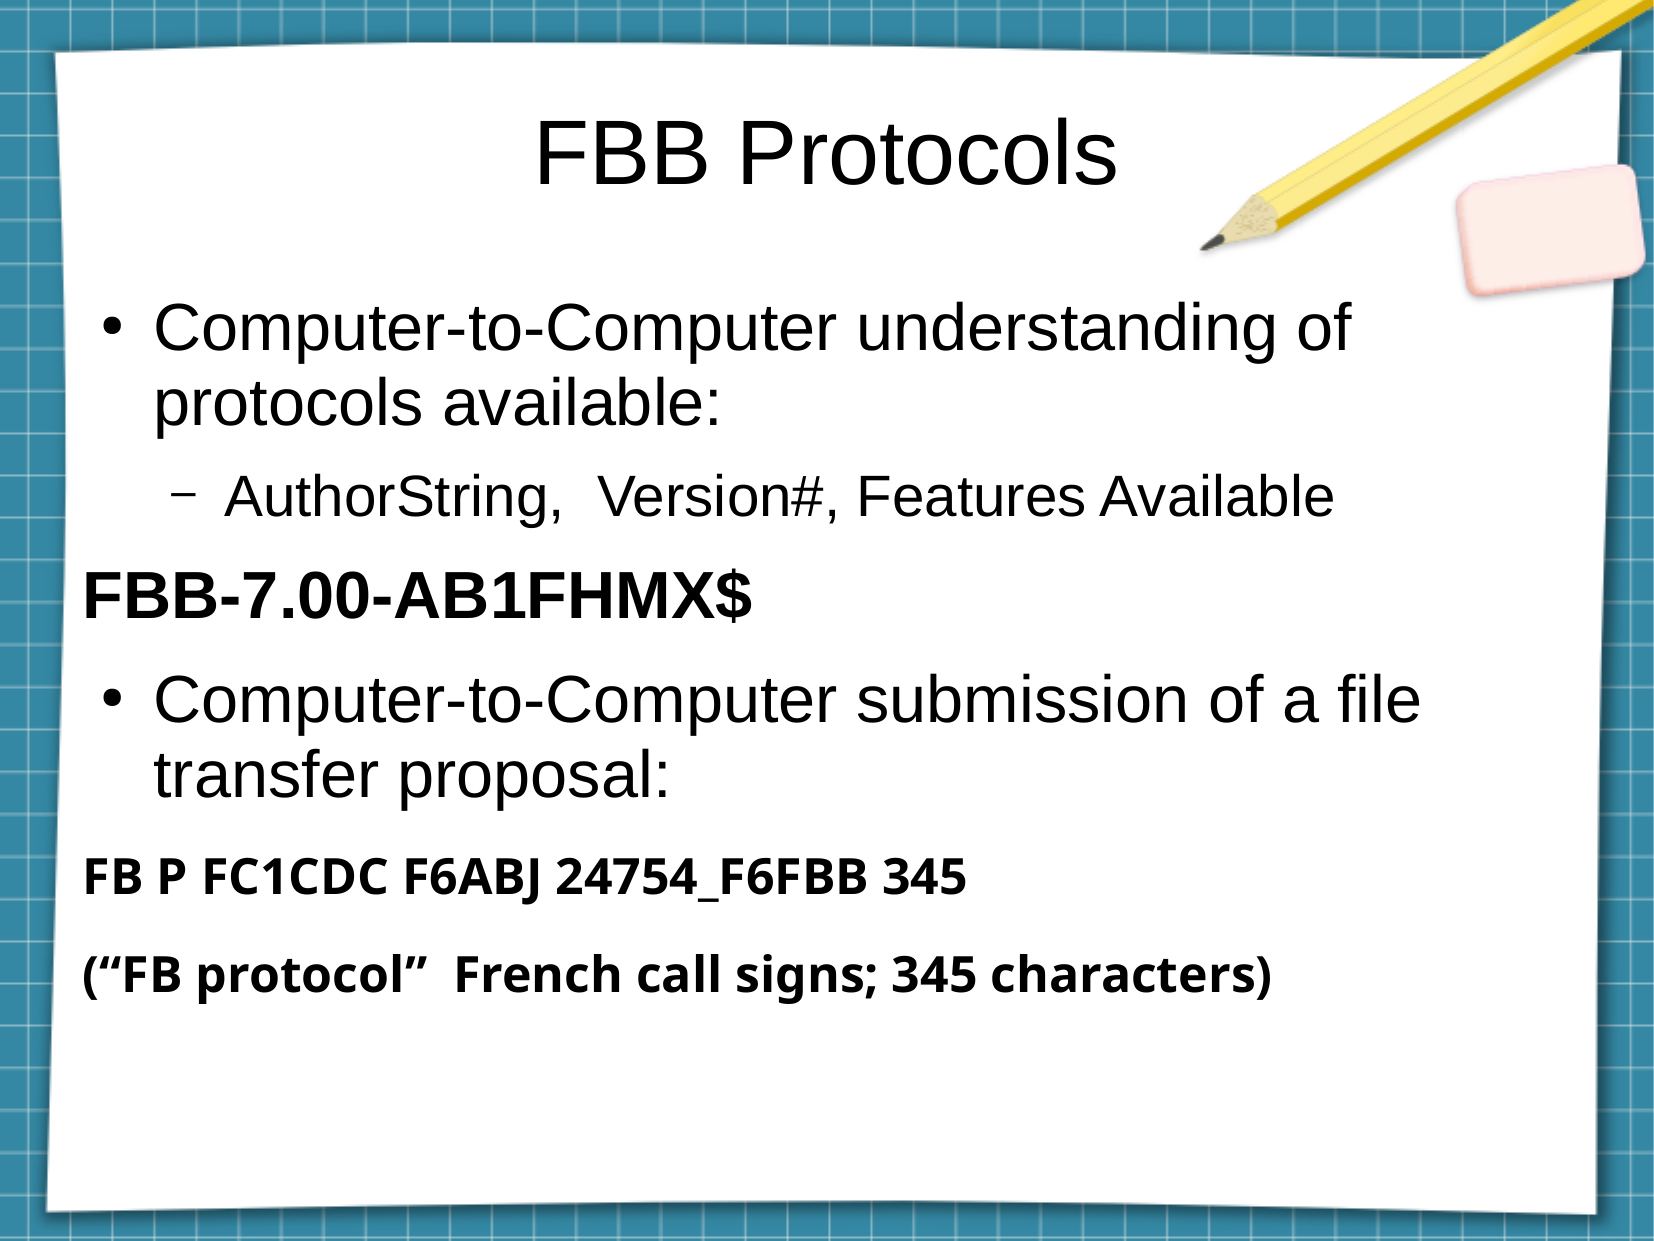

# FBB Protocols
Computer-to-Computer understanding of protocols available:
AuthorString, Version#, Features Available
FBB-7.00-AB1FHMX$
Computer-to-Computer submission of a file transfer proposal:
FB P FC1CDC F6ABJ 24754_F6FBB 345
(“FB protocol” French call signs; 345 characters)